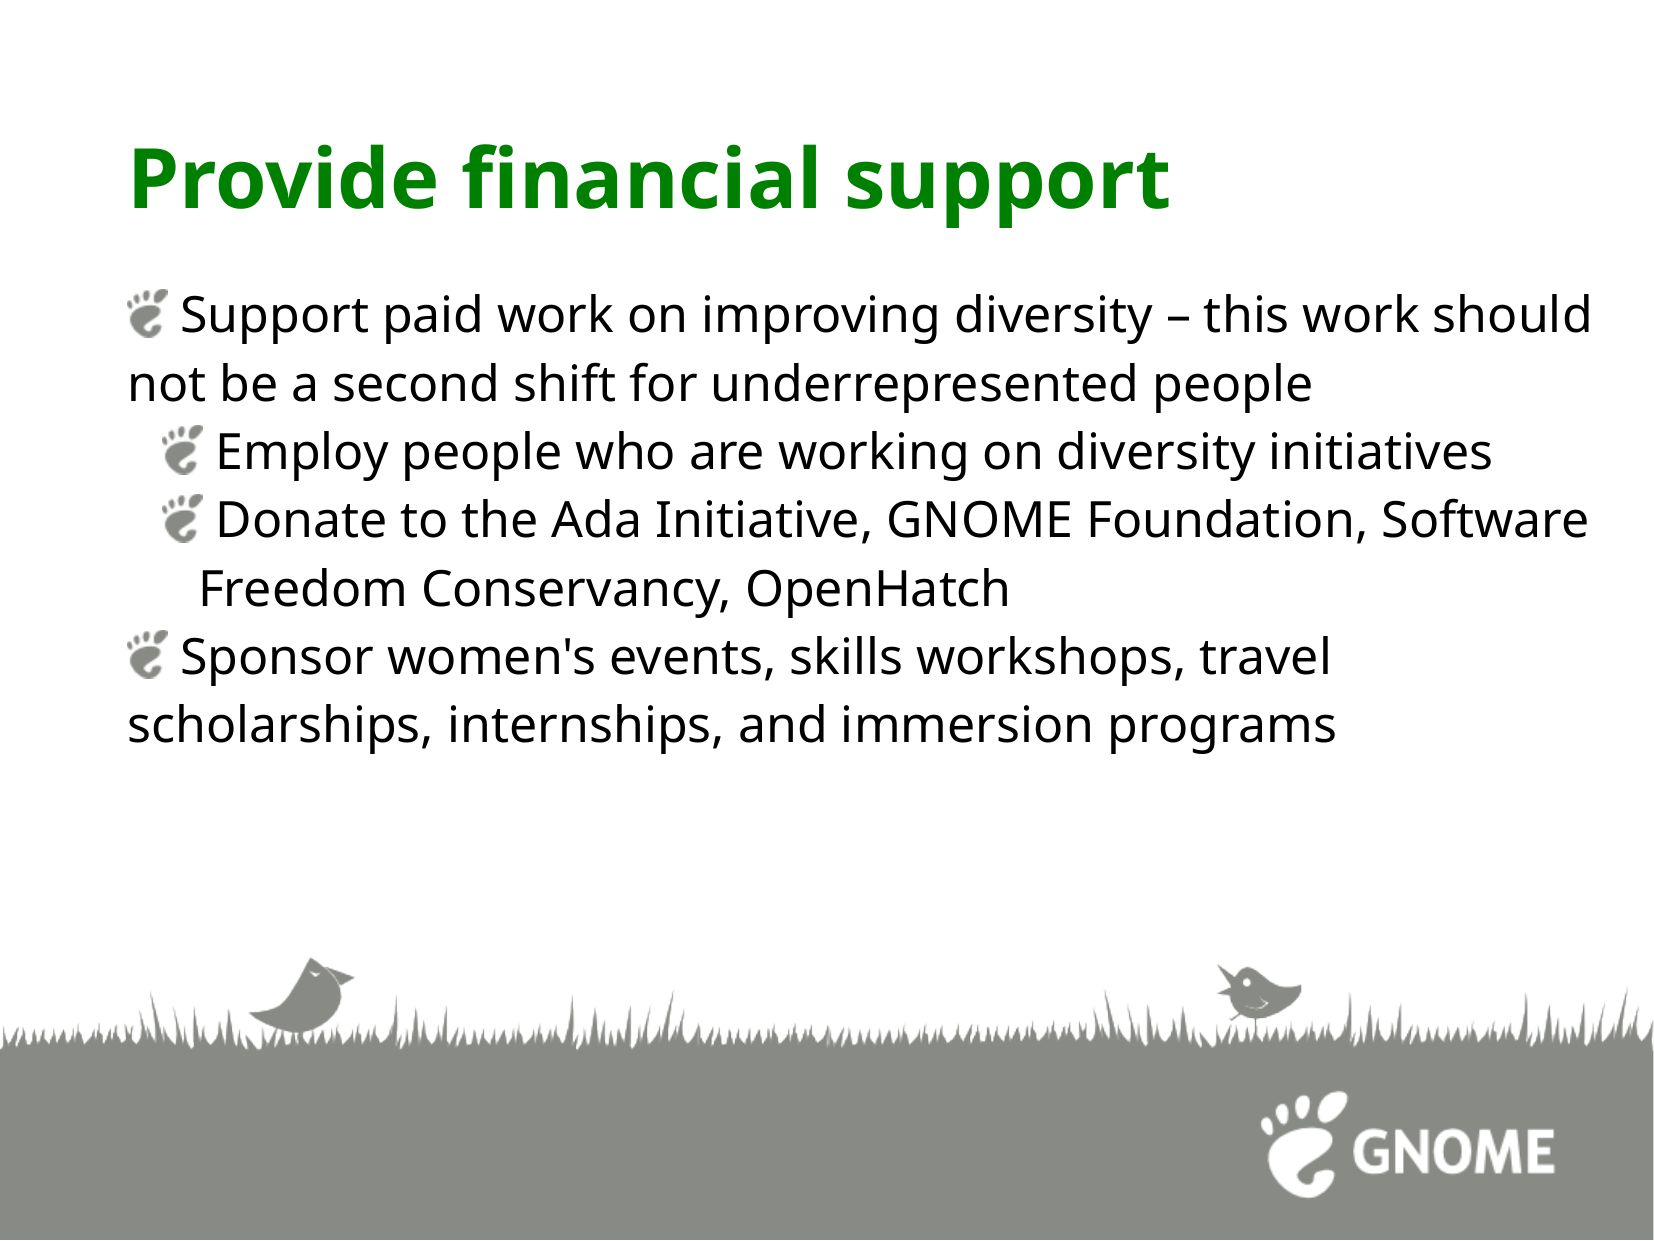

Provide financial support
 Support paid work on improving diversity – this work should not be a second shift for underrepresented people
 Employ people who are working on diversity initiatives
 Donate to the Ada Initiative, GNOME Foundation, Software Freedom Conservancy, OpenHatch
 Sponsor women's events, skills workshops, travel scholarships, internships, and immersion programs